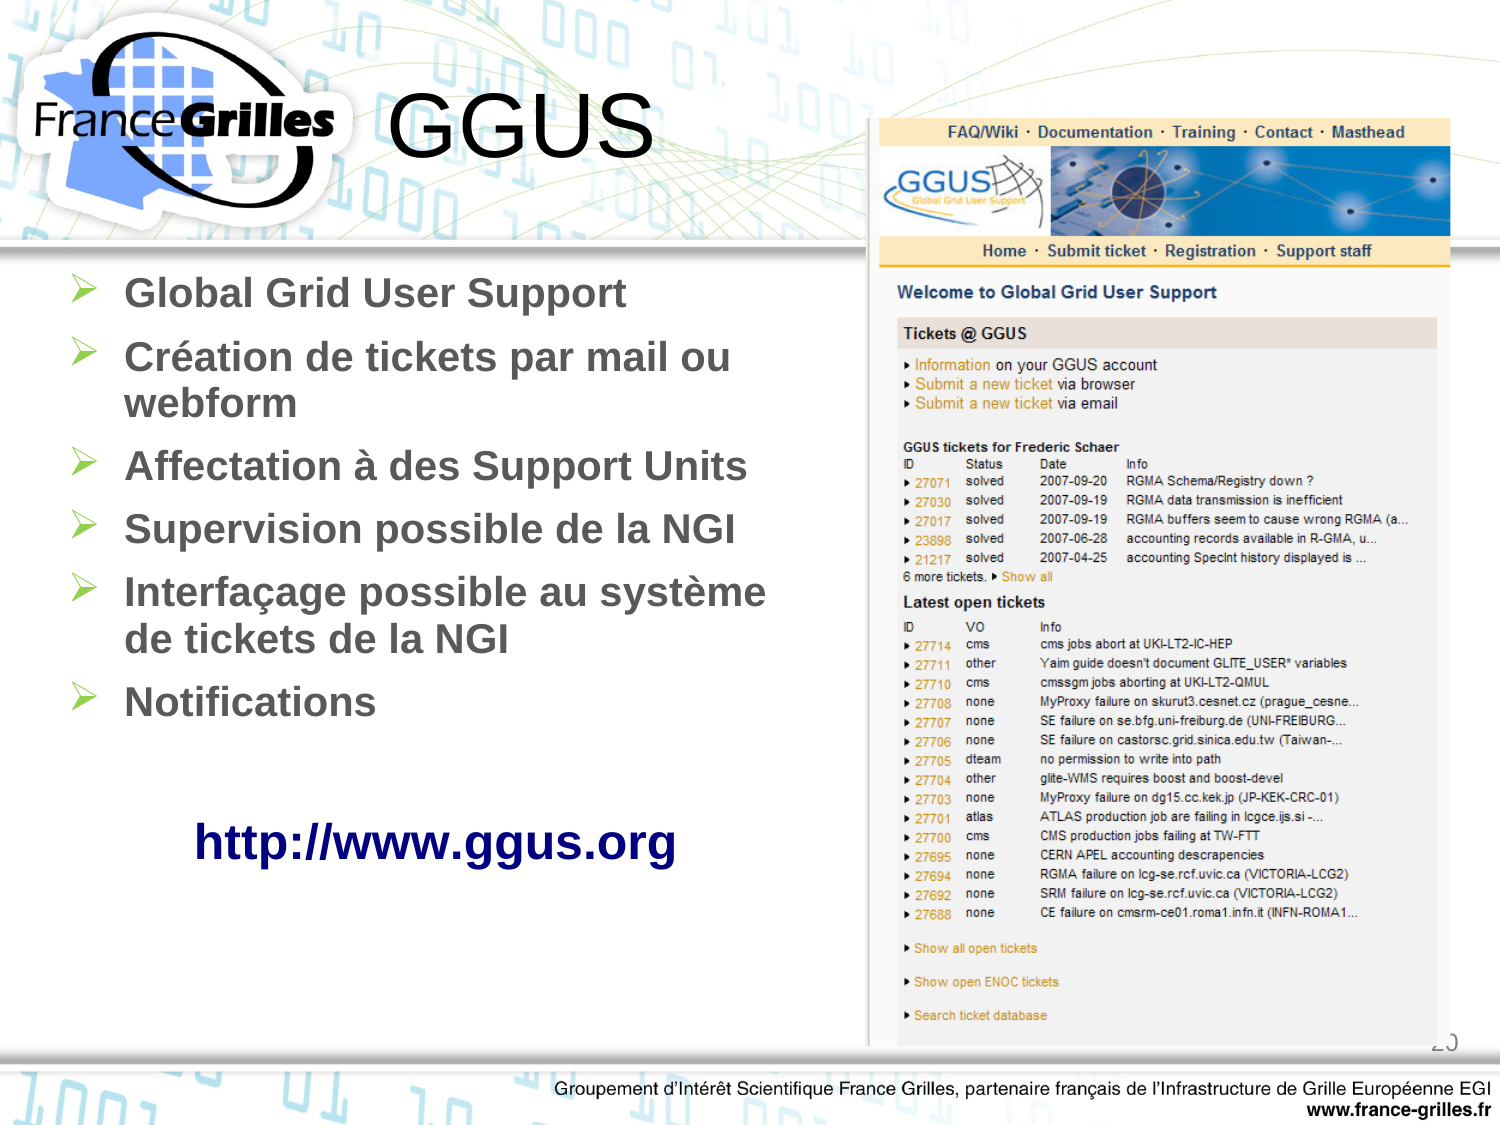

# GGUS
Global Grid User Support
Création de tickets par mail ou webform
Affectation à des Support Units
Supervision possible de la NGI
Interfaçage possible au système de tickets de la NGI
Notifications
 http://www.ggus.org
20